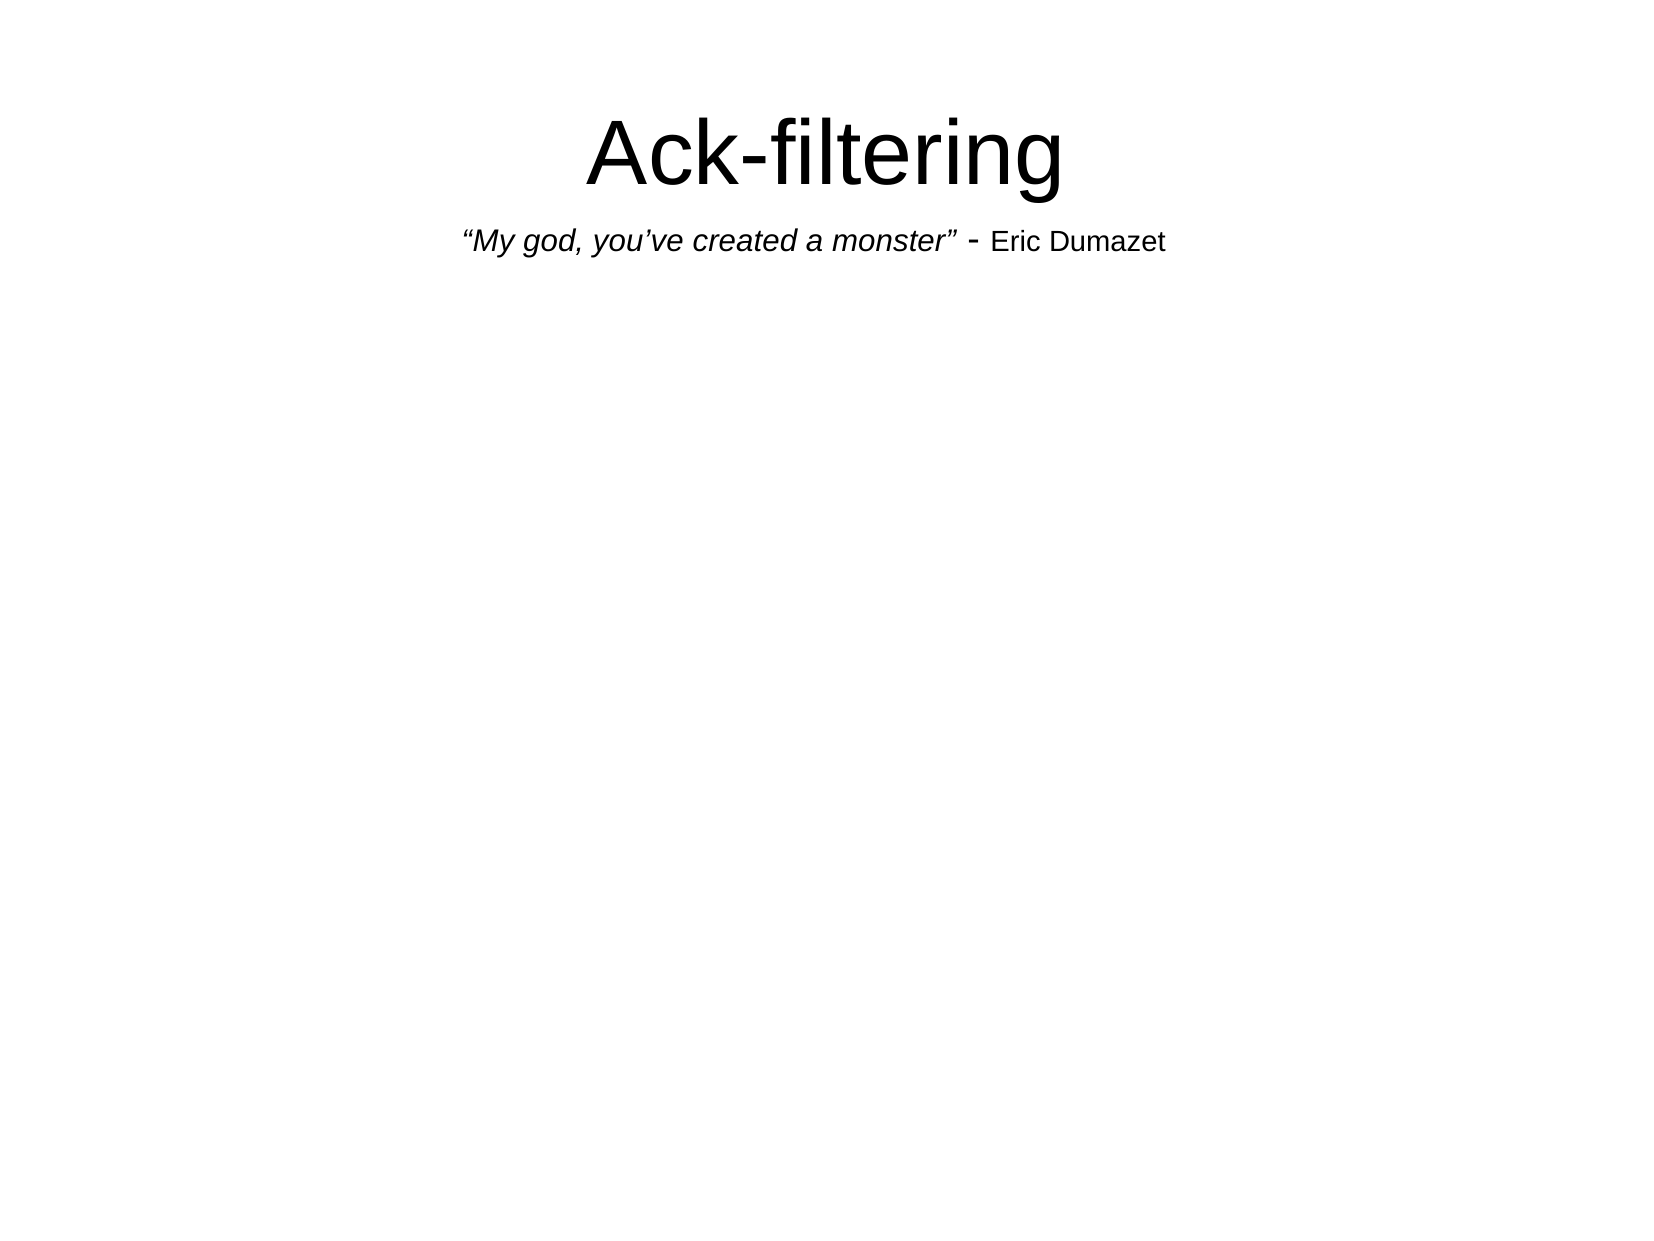

# Ack-filtering
 “My god, you’ve created a monster” - Eric Dumazet